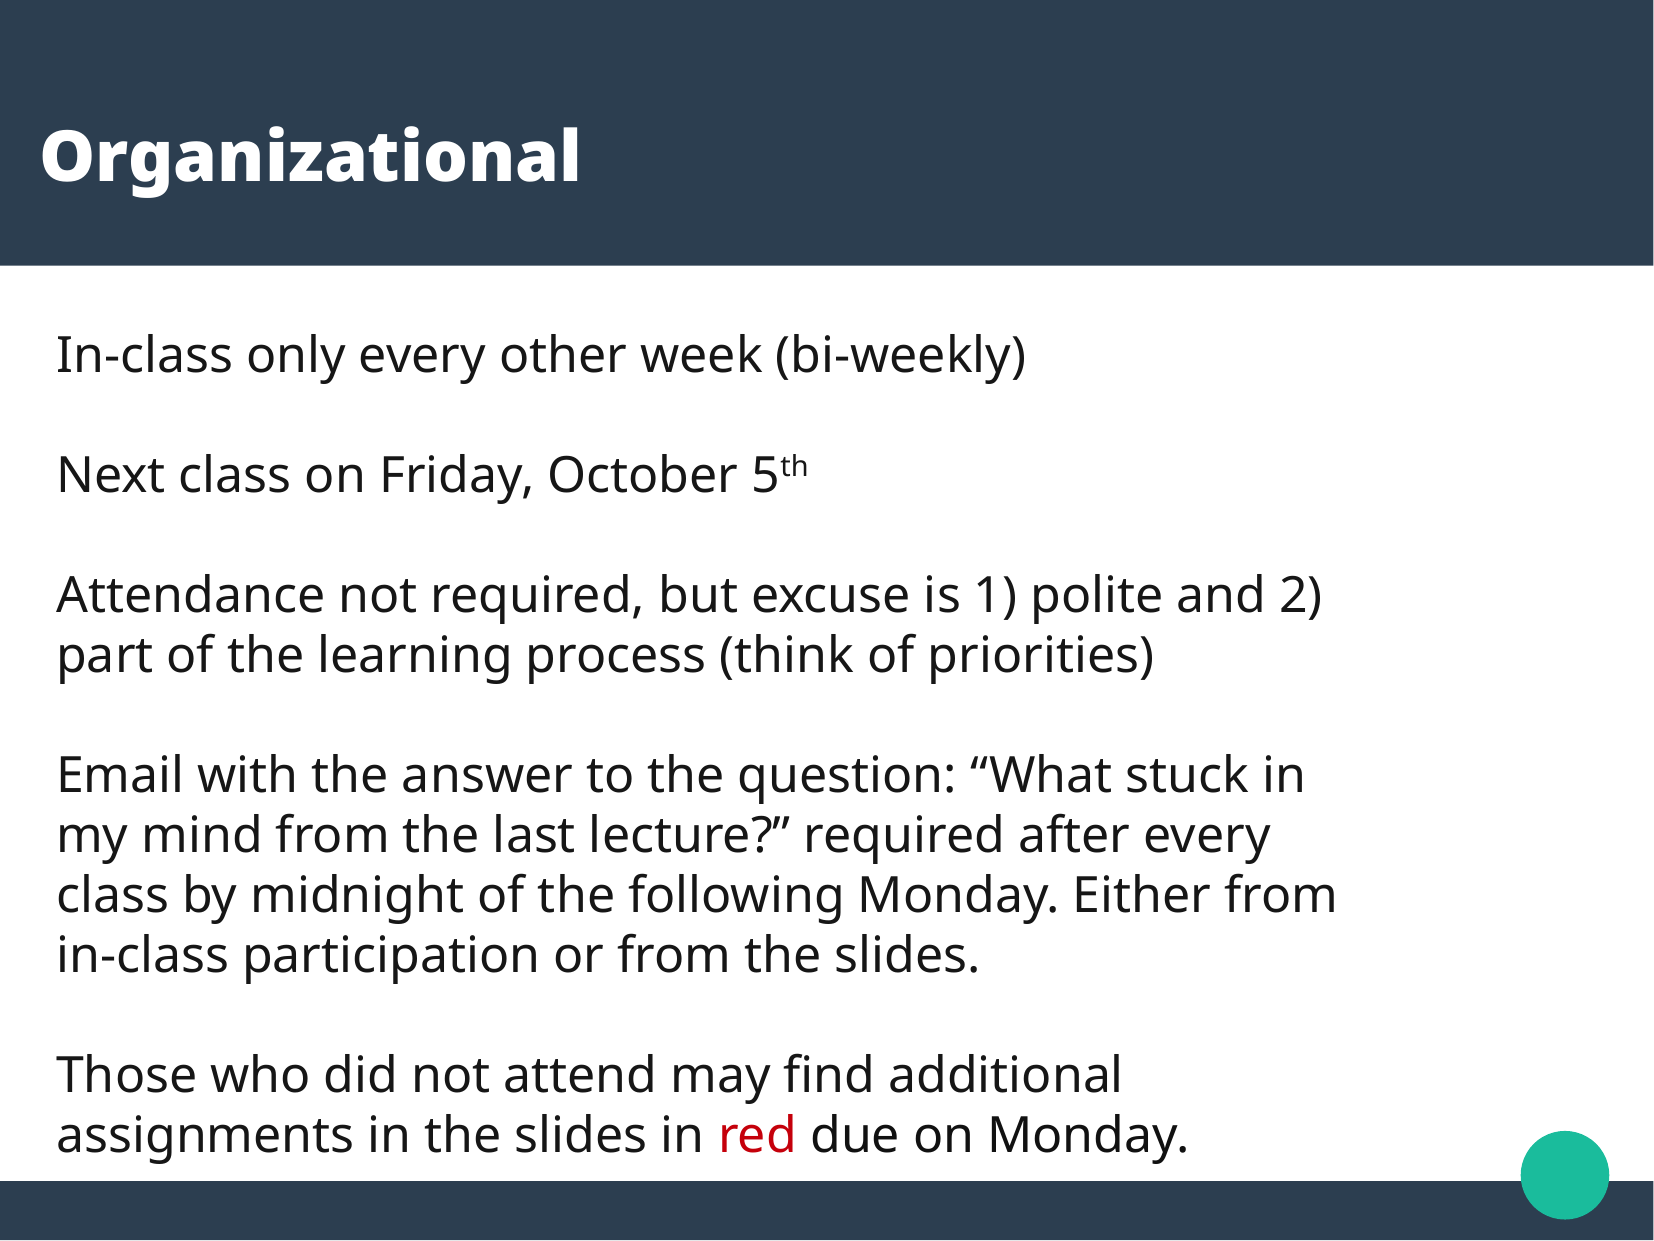

# Organizational
In-class only every other week (bi-weekly)
Next class on Friday, October 5th
Attendance not required, but excuse is 1) polite and 2) part of the learning process (think of priorities)
Email with the answer to the question: “What stuck in my mind from the last lecture?” required after every class by midnight of the following Monday. Either from in-class participation or from the slides.
Those who did not attend may find additional assignments in the slides in red due on Monday.